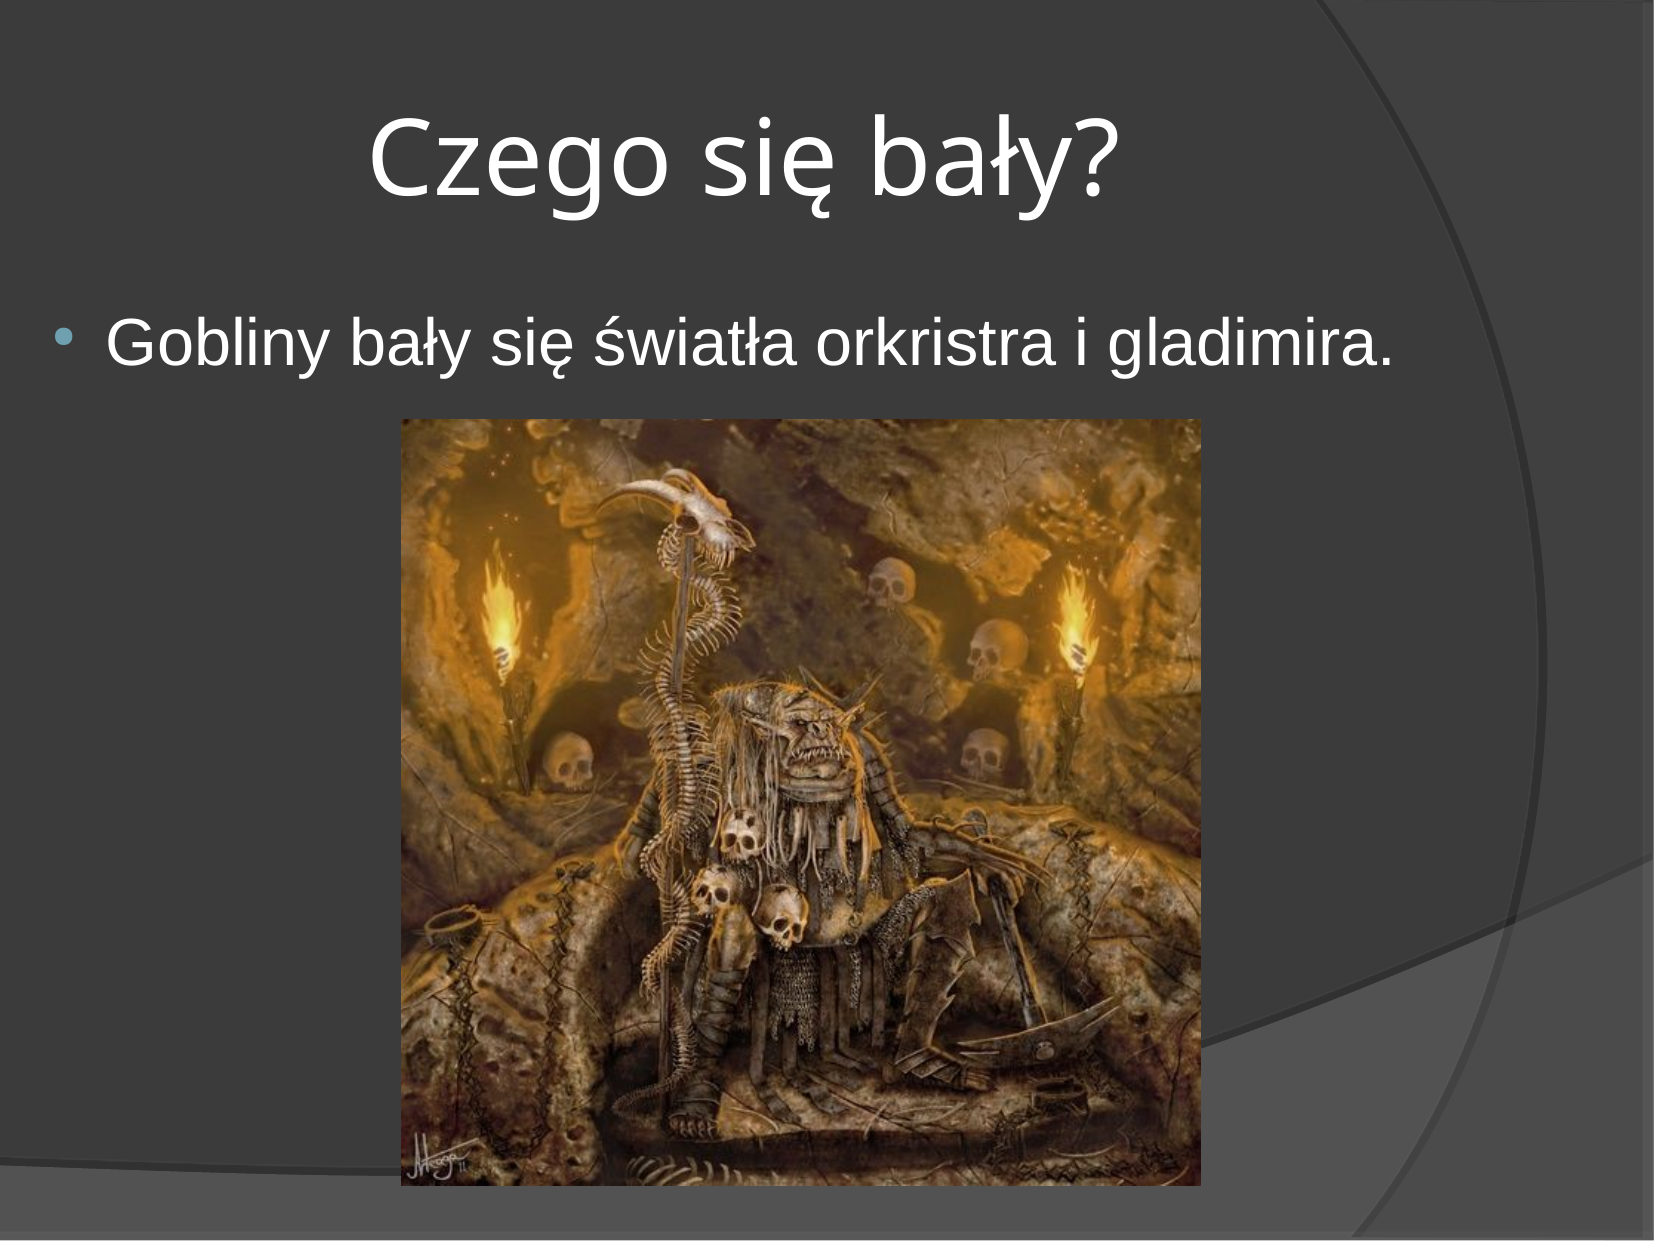

# Czego się bały?
Gobliny bały się światła orkristra i gladimira.